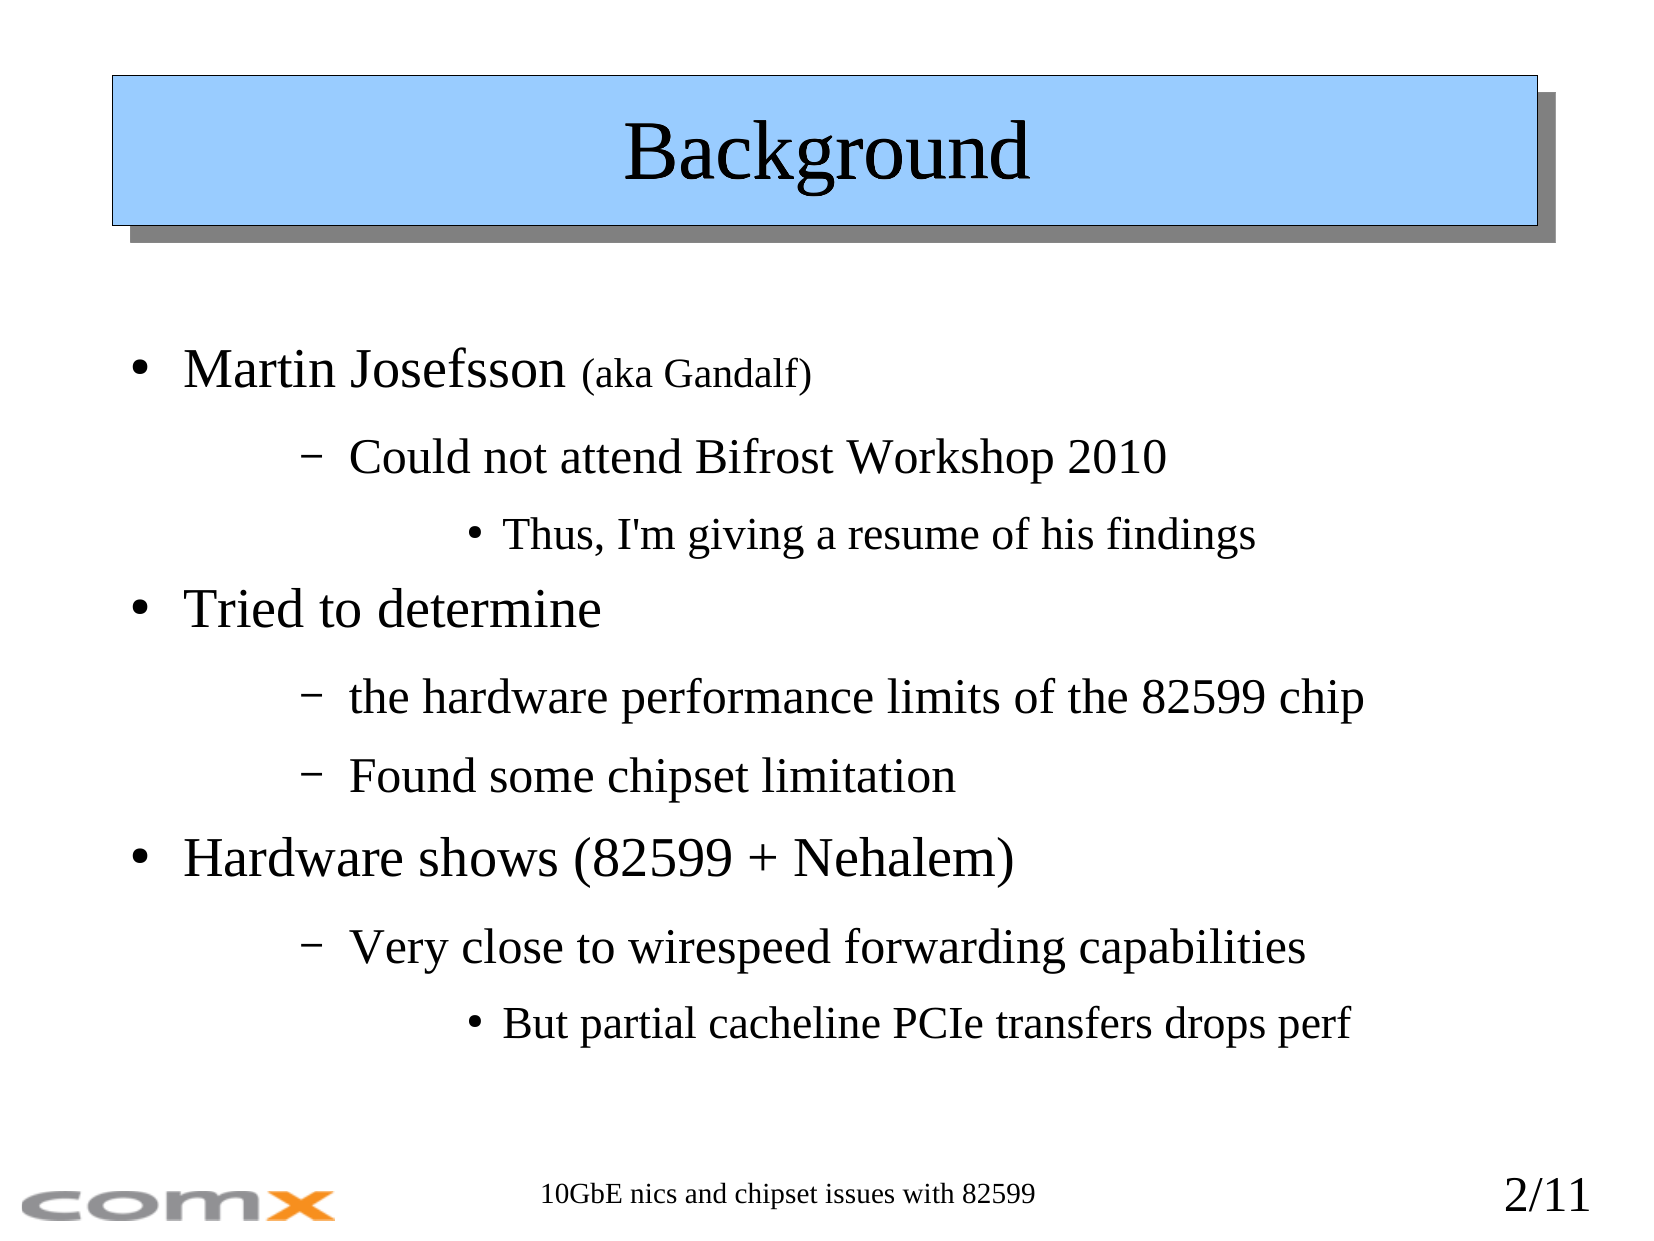

# Background
Martin Josefsson (aka Gandalf)
Could not attend Bifrost Workshop 2010
Thus, I'm giving a resume of his findings
Tried to determine
the hardware performance limits of the 82599 chip
Found some chipset limitation
Hardware shows (82599 + Nehalem)
Very close to wirespeed forwarding capabilities
But partial cacheline PCIe transfers drops perf